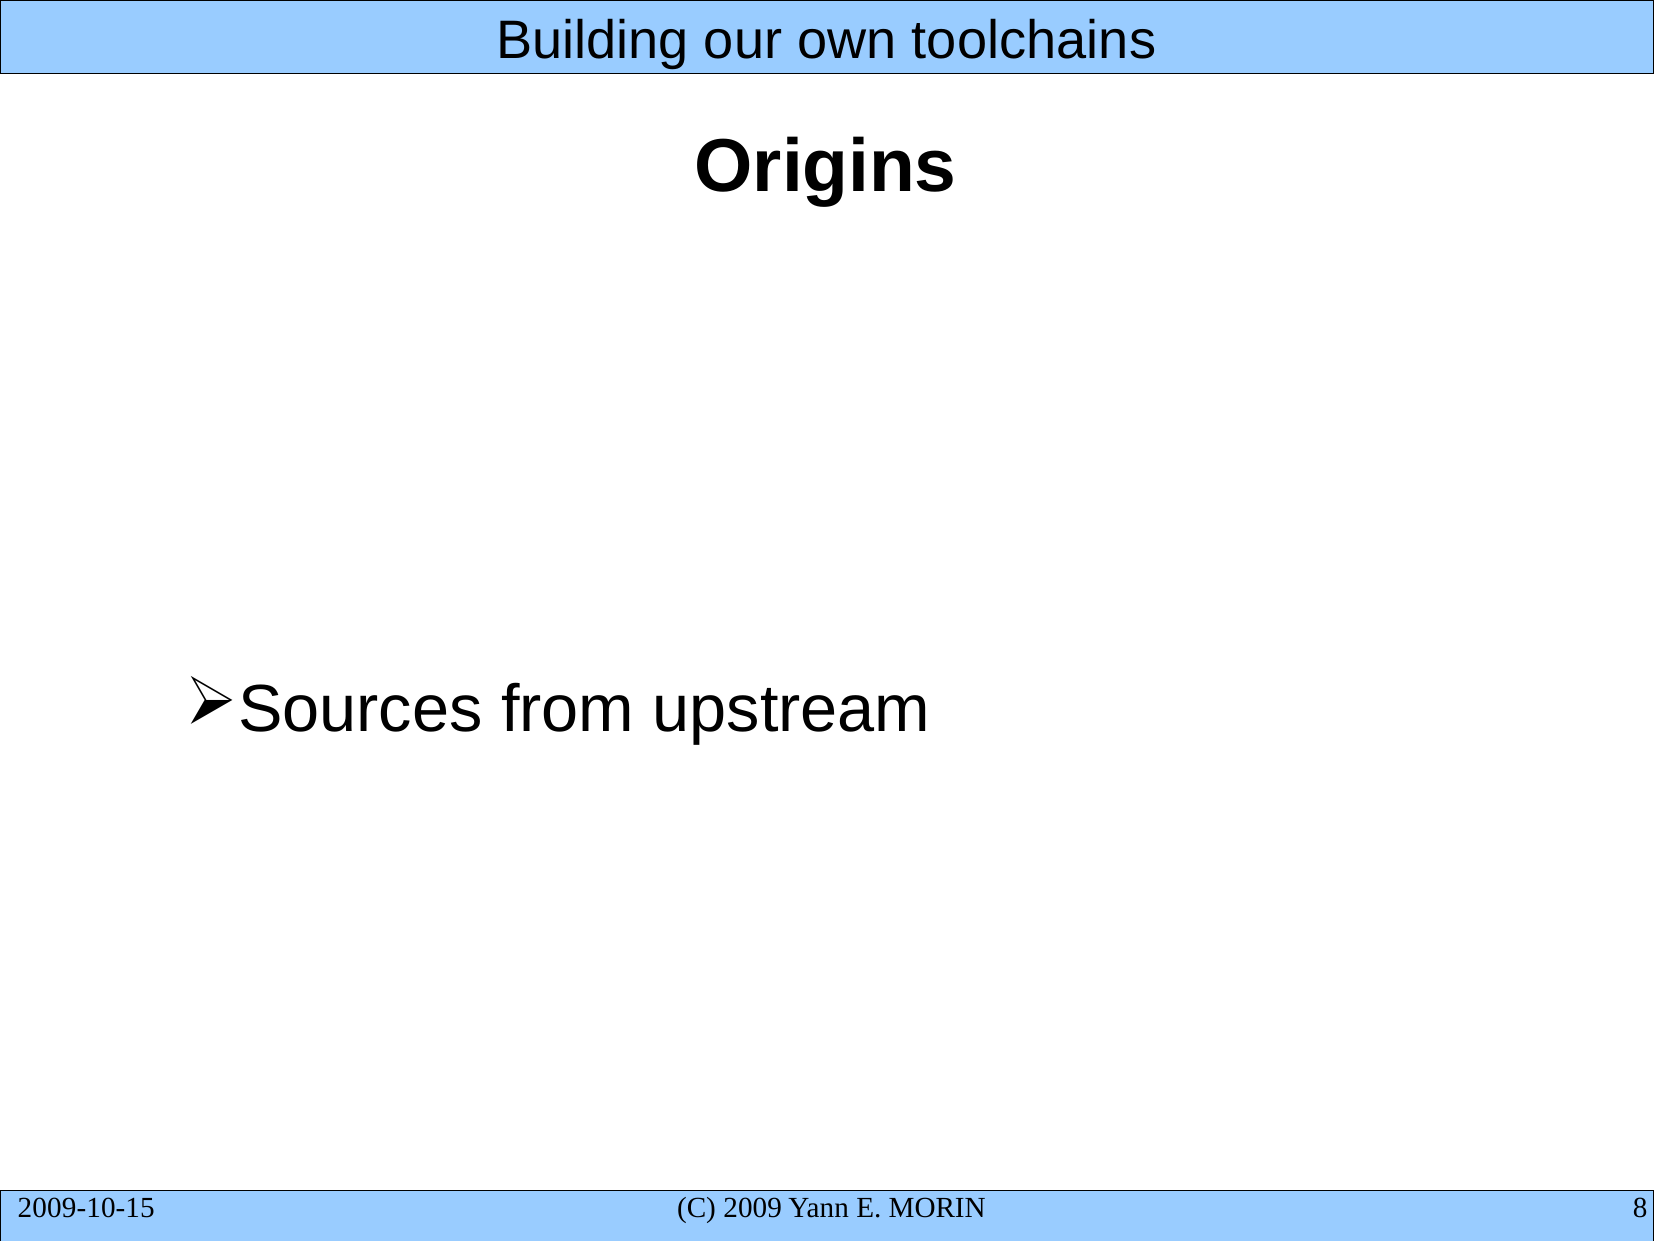

# Building our own toolchains
Origins
Sources from upstream
2009-10-15
(C) 2009 Yann E. MORIN
8